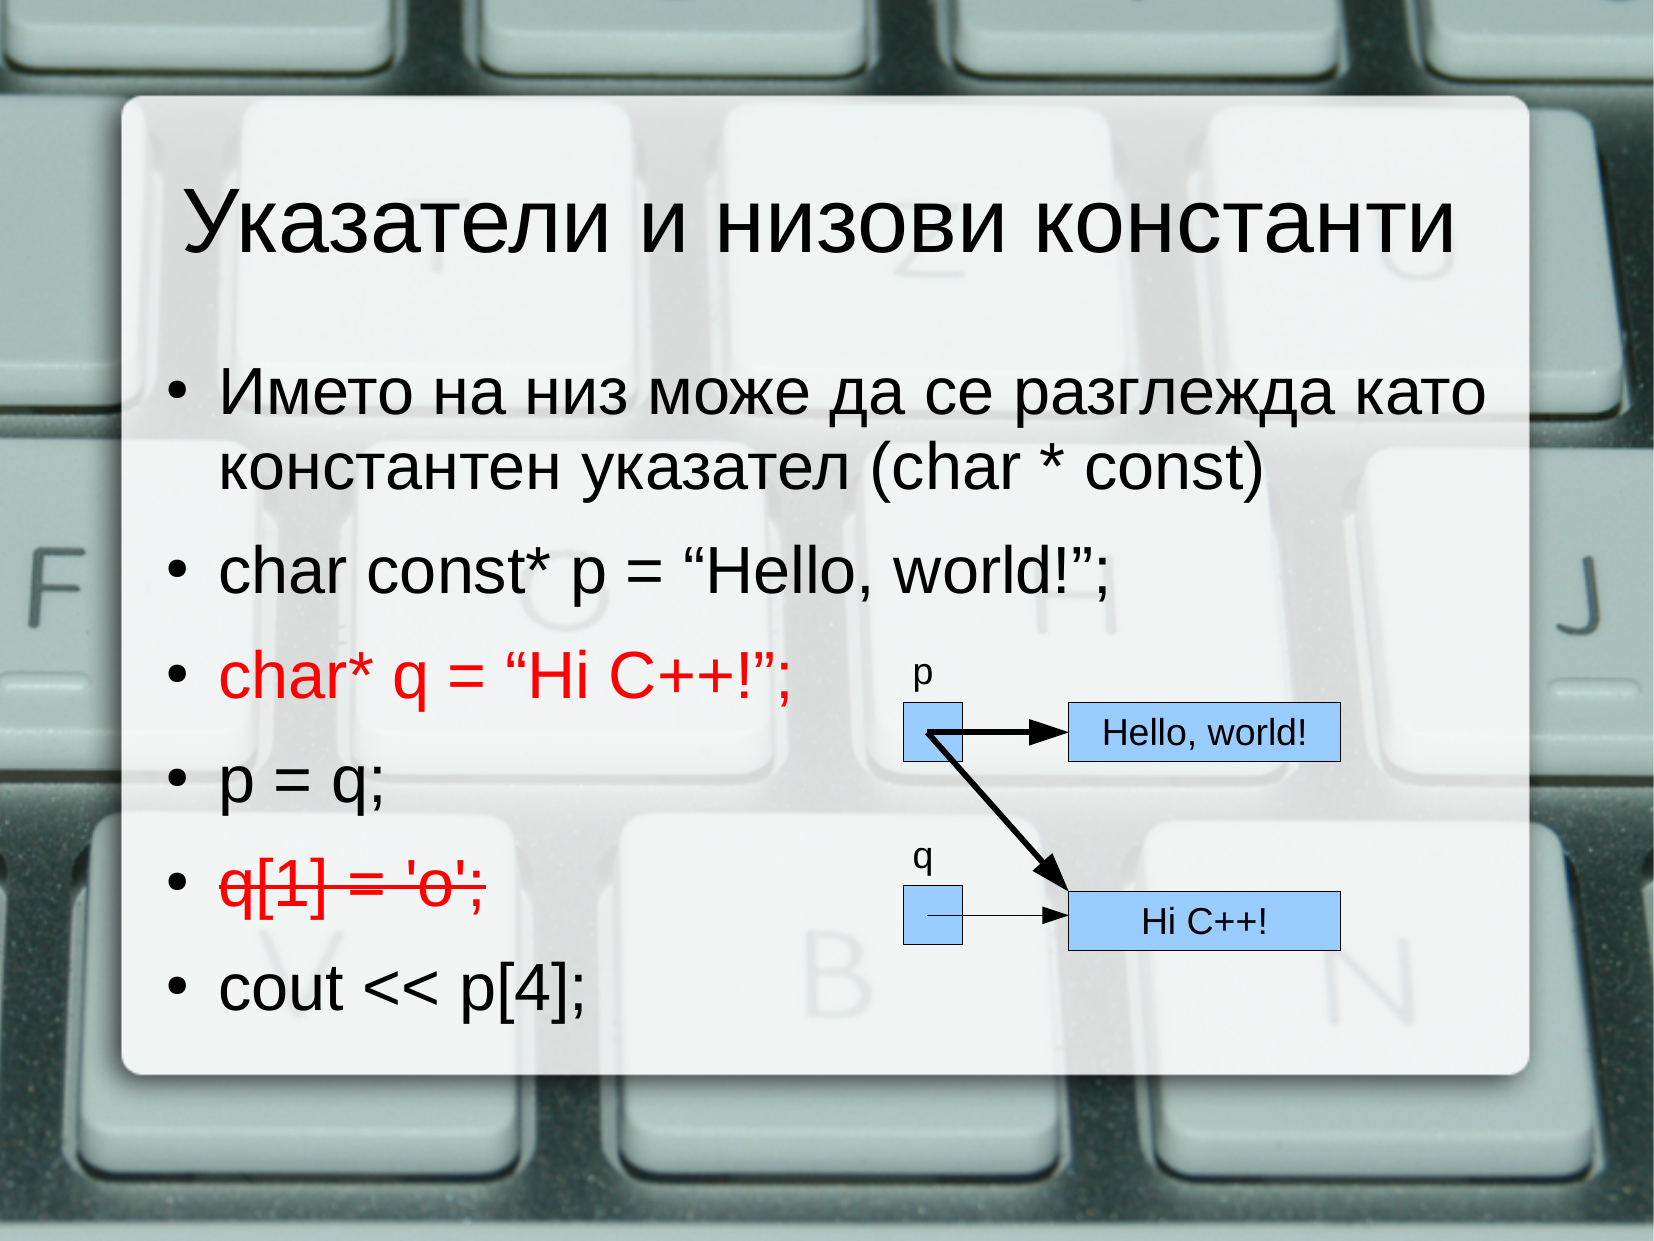

# Указатели и низови константи
Името на низ може да се разглежда като константен указател (char * const)
char const* p = “Hello, world!”;
char* q = “Hi C++!”;
p = q;
q[1] = 'o';
cout << p[4];
p
Hello, world!
q
Hi C++!